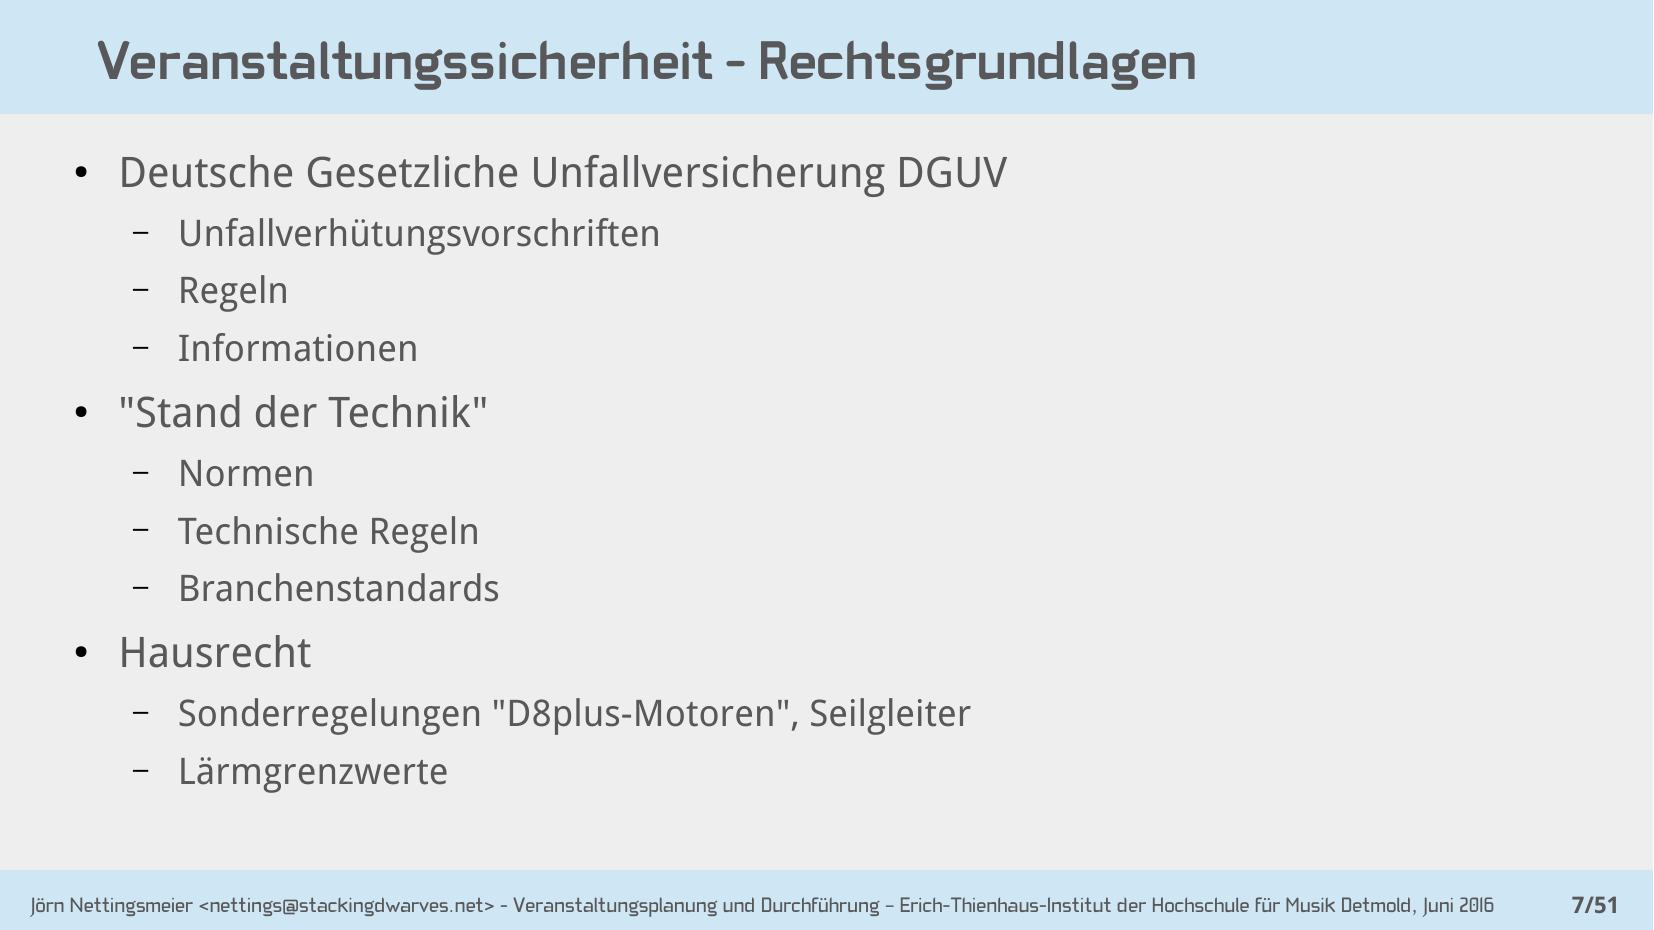

Veranstaltungssicherheit - Rechtsgrundlagen
# Deutsche Gesetzliche Unfallversicherung DGUV
Unfallverhütungsvorschriften
Regeln
Informationen
"Stand der Technik"
Normen
Technische Regeln
Branchenstandards
Hausrecht
Sonderregelungen "D8plus-Motoren", Seilgleiter
Lärmgrenzwerte